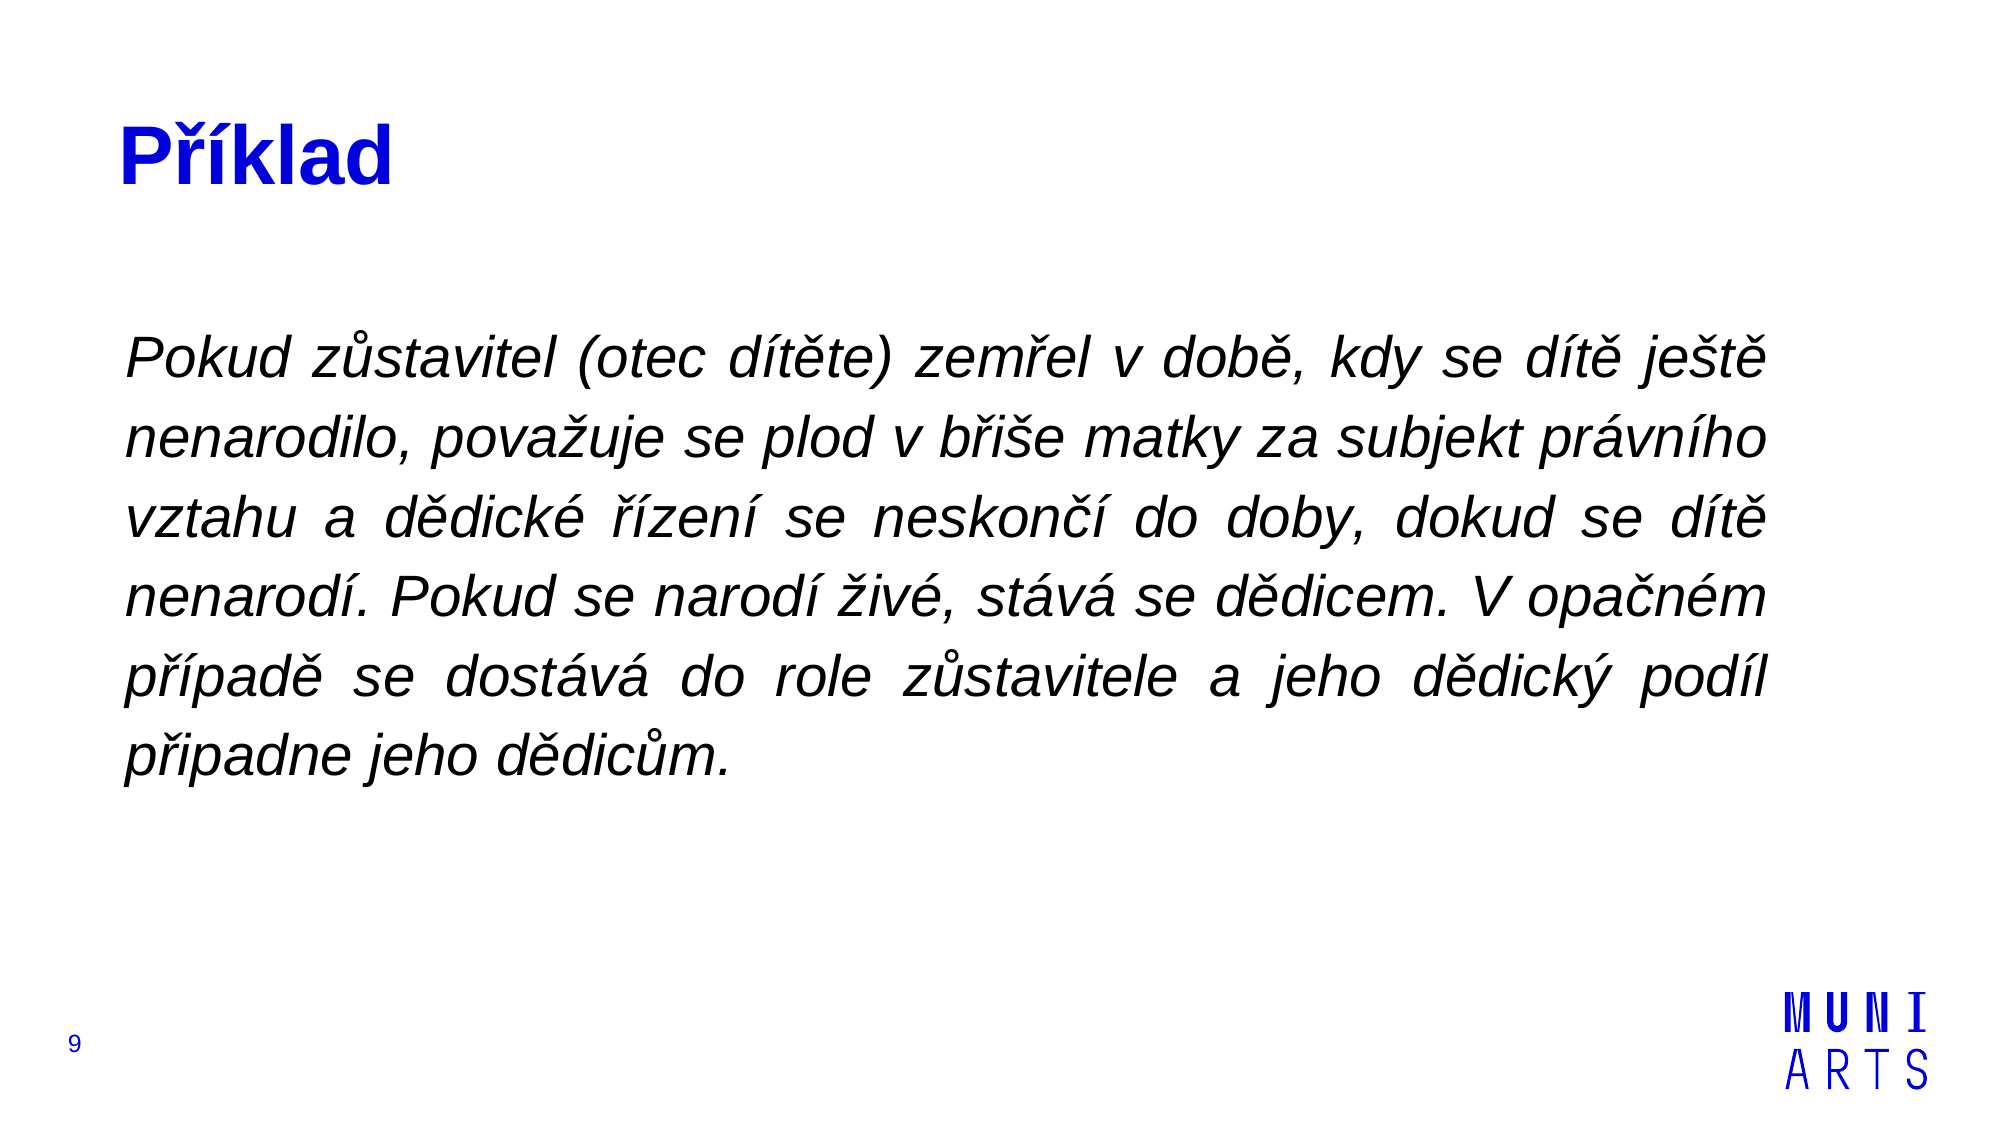

# Příklad
Pokud zůstavitel (otec dítěte) zemřel v době, kdy se dítě ještě nenarodilo, považuje se plod v břiše matky za subjekt právního vztahu a dědické řízení se neskončí do doby, dokud se dítě nenarodí. Pokud se narodí živé, stává se dědicem. V opačném případě se dostává do role zůstavitele a jeho dědický podíl připadne jeho dědicům.